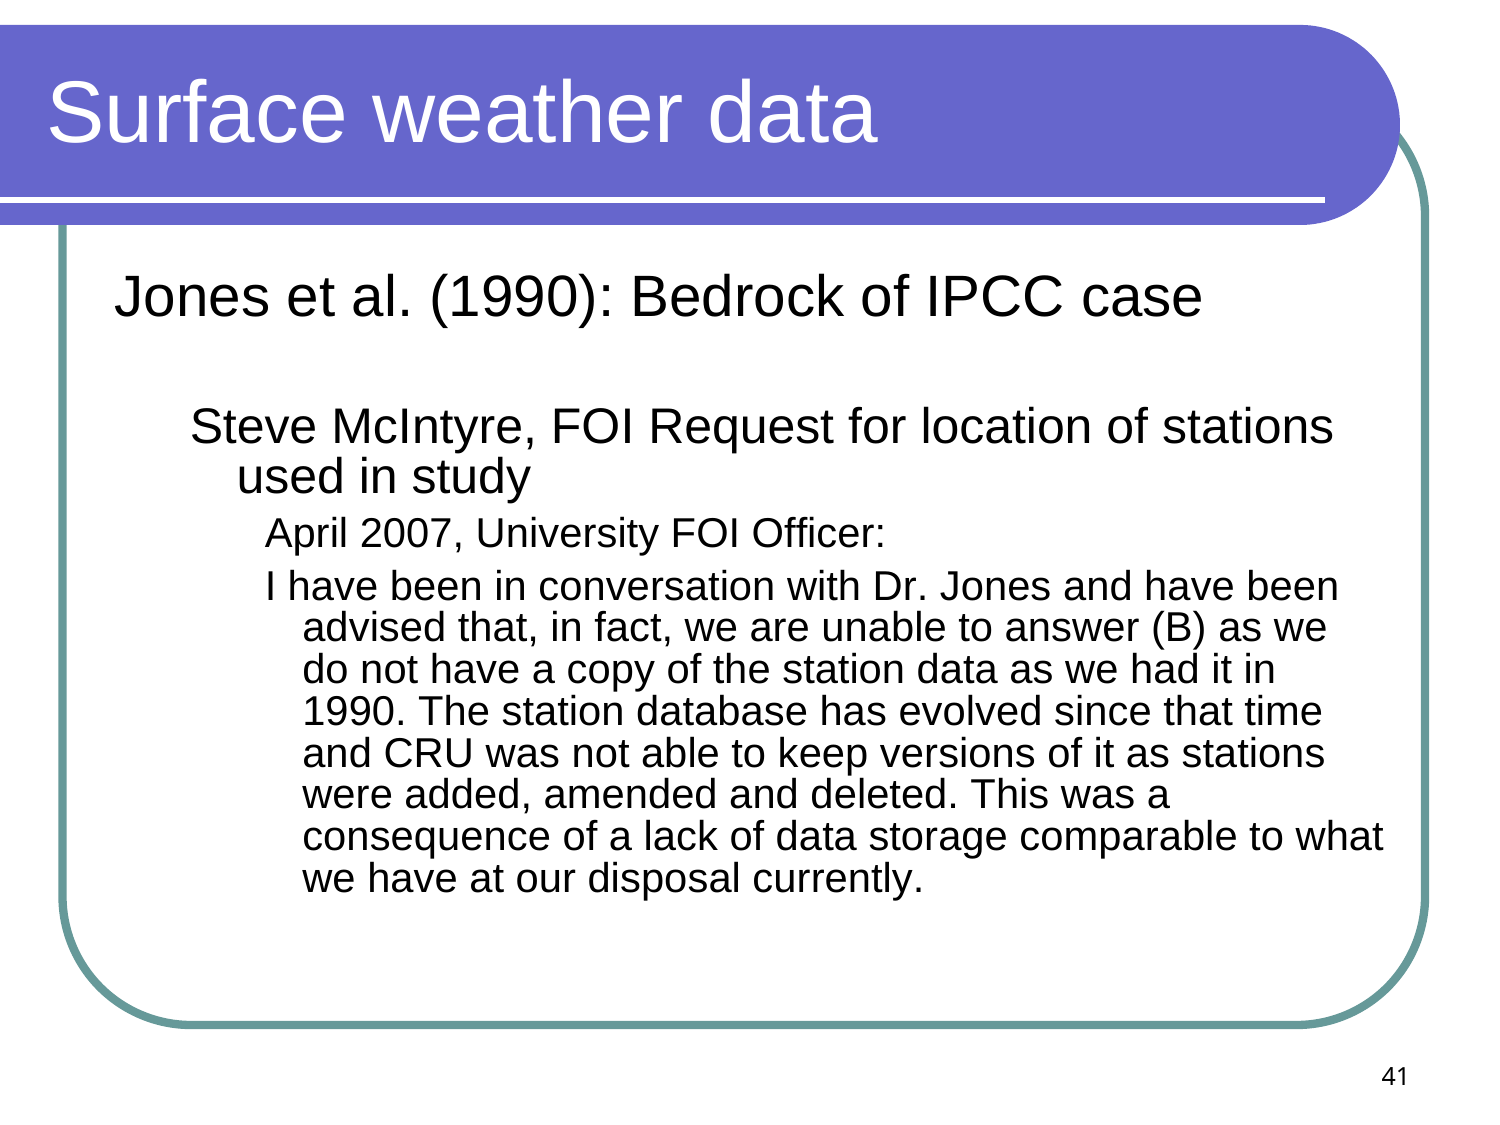

# Surface weather data
Jones et al. (1990): Bedrock of IPCC case
Steve McIntyre, FOI Request for location of stations used in study
April 2007, University FOI Officer:
I have been in conversation with Dr. Jones and have been advised that, in fact, we are unable to answer (B) as we do not have a copy of the station data as we had it in 1990. The station database has evolved since that time and CRU was not able to keep versions of it as stations were added, amended and deleted. This was a consequence of a lack of data storage comparable to what we have at our disposal currently.
41